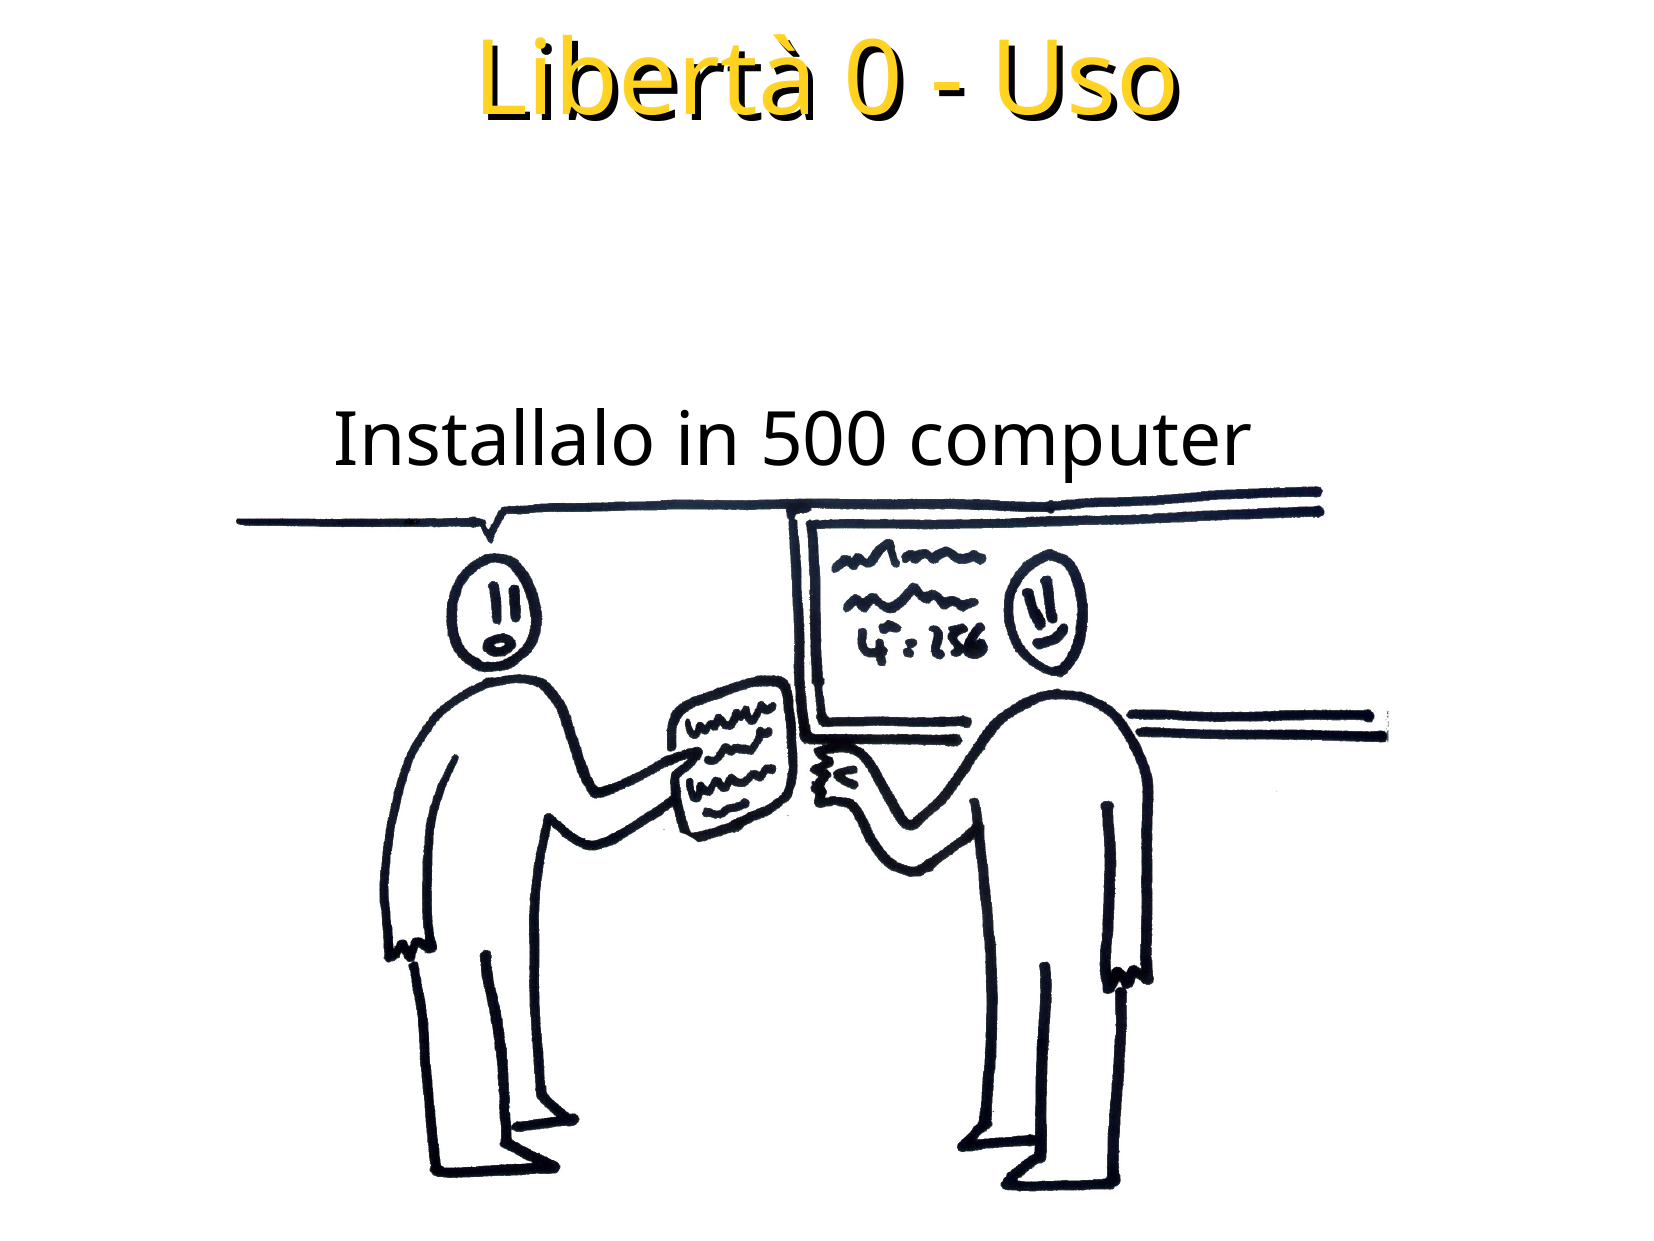

# Libertà 0 - Uso
Installalo in 500 computer